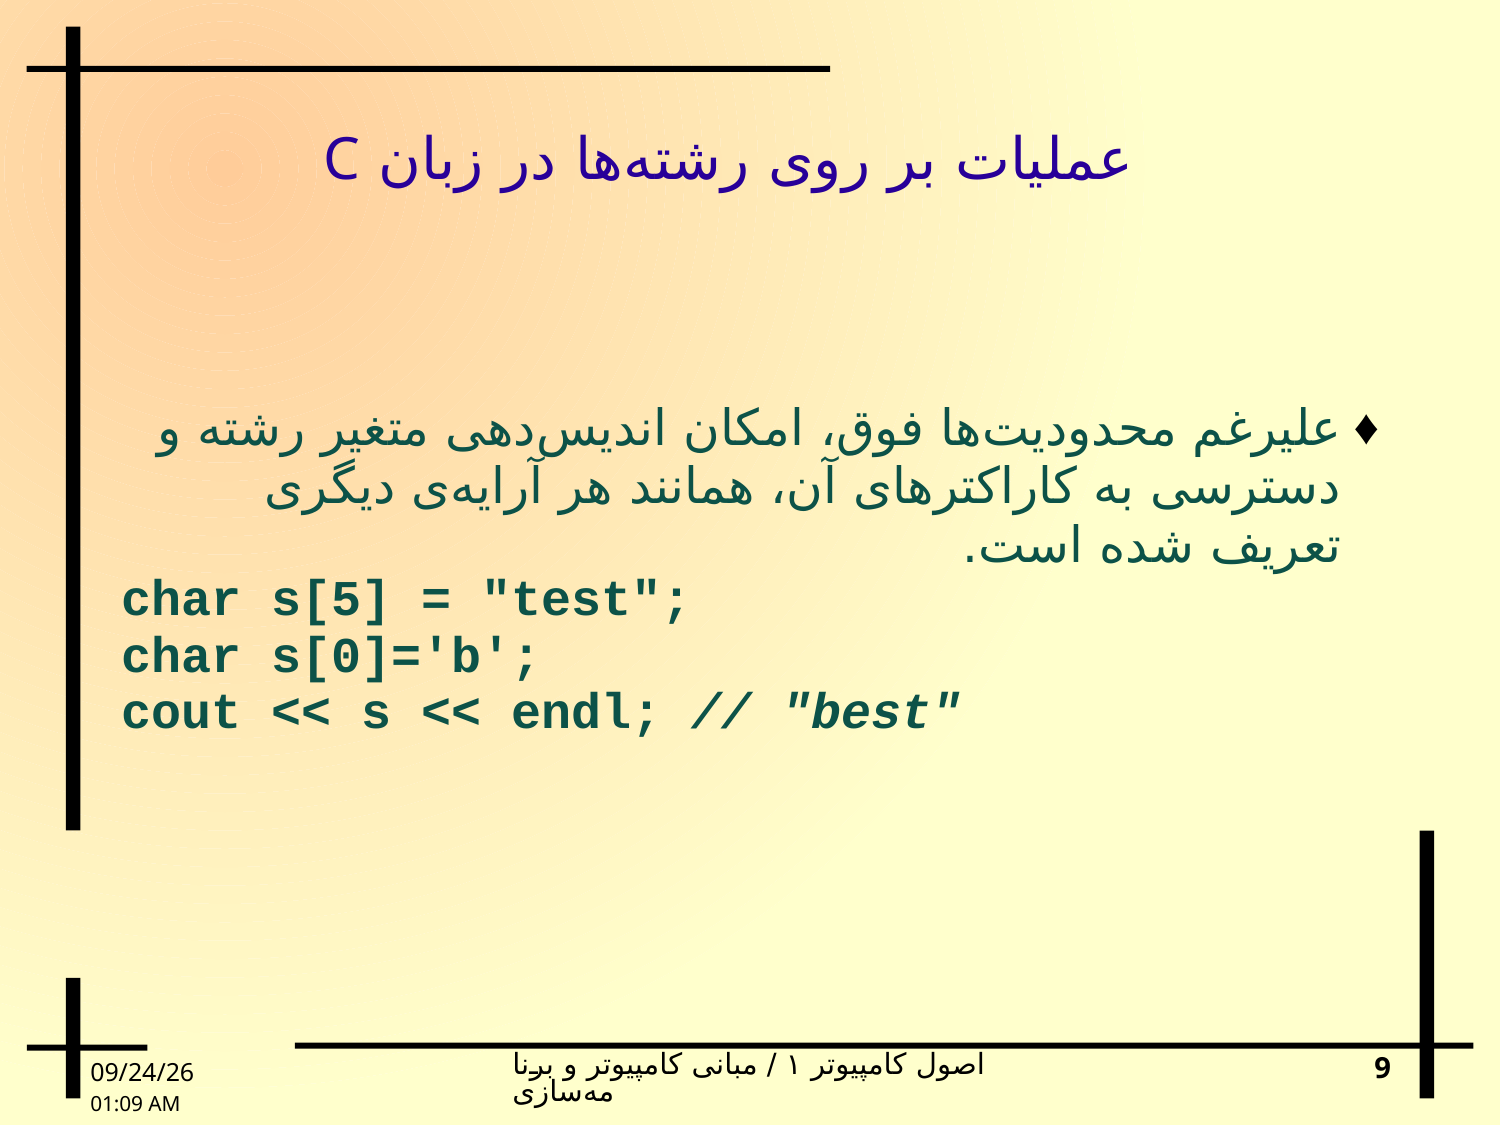

# عملیات بر روی رشته‌ها در زبان C
علیرغم محدودیت‌ها فوق، امکان اندیس‌دهی متغیر رشته و دسترسی به کاراکترهای آن، همانند هر آرایه‌ی دیگری تعریف شده است.
char s[5] = "test";
char s[0]='b';
cout << s << endl; // "best"
اصول کامپیوتر ۱ / مبانی کامپیوتر و برنامه‌سازی
9